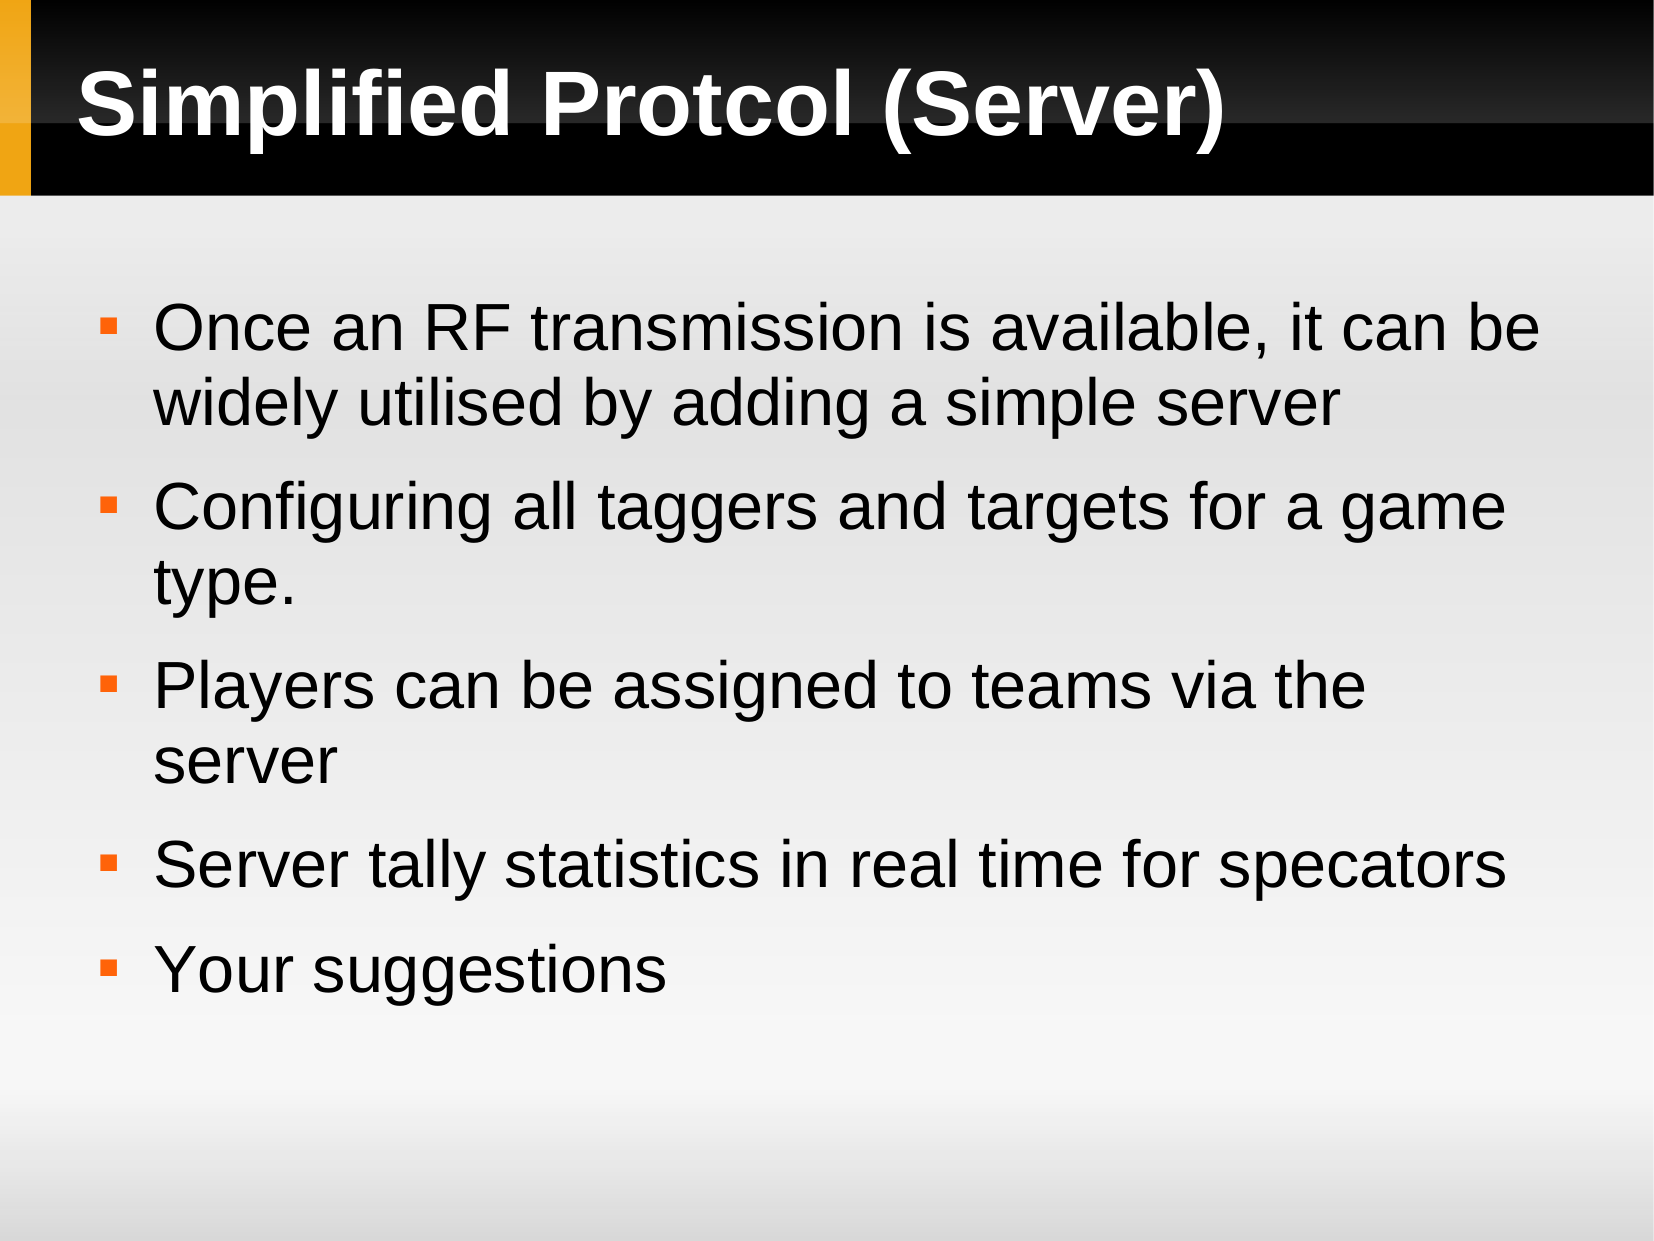

# Simplified Protcol (Server)
Once an RF transmission is available, it can be widely utilised by adding a simple server
Configuring all taggers and targets for a game type.
Players can be assigned to teams via the server
Server tally statistics in real time for specators
Your suggestions